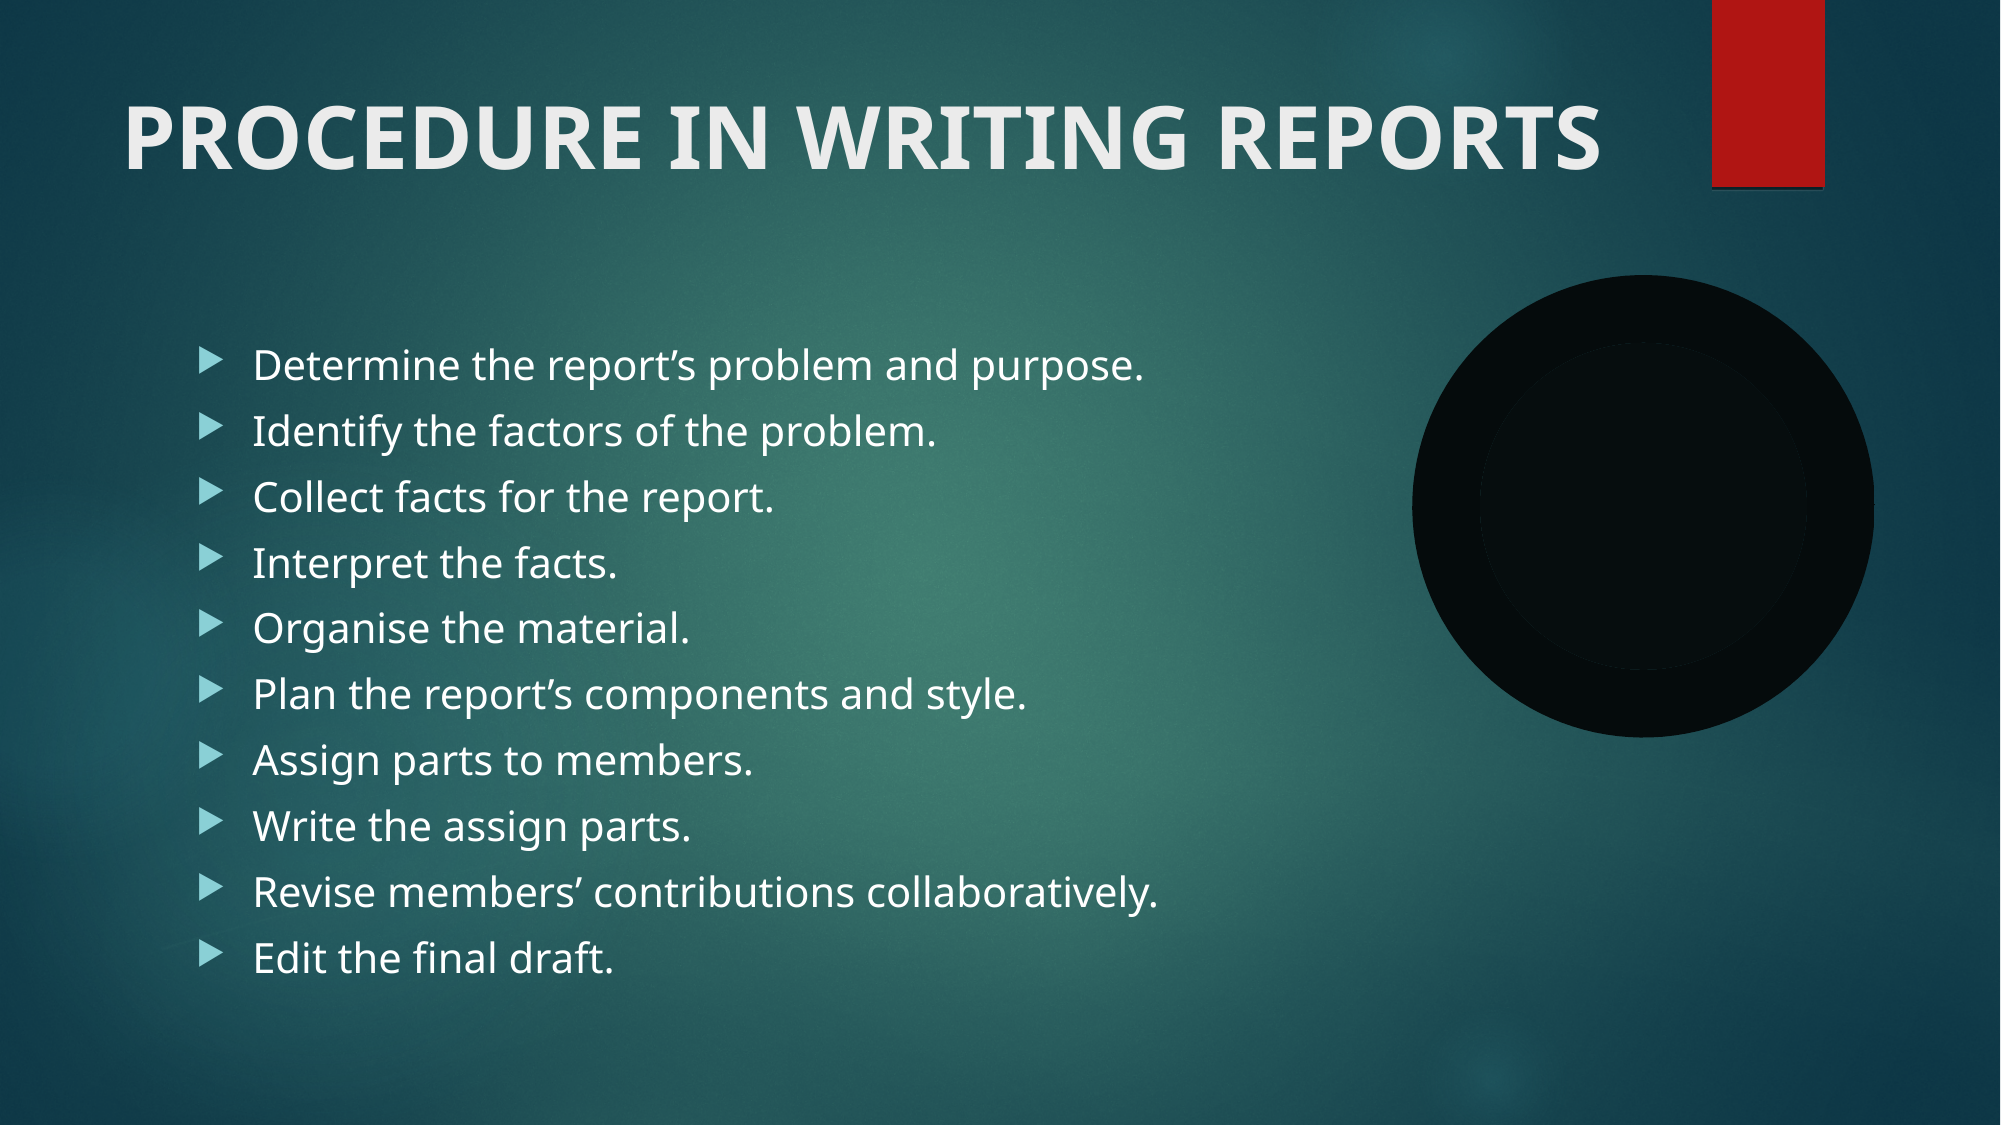

# PROCEDURE IN WRITING REPORTS
Determine the report’s problem and purpose.
Identify the factors of the problem.
Collect facts for the report.
Interpret the facts.
Organise the material.
Plan the report’s components and style.
Assign parts to members.
Write the assign parts.
Revise members’ contributions collaboratively.
Edit the final draft.